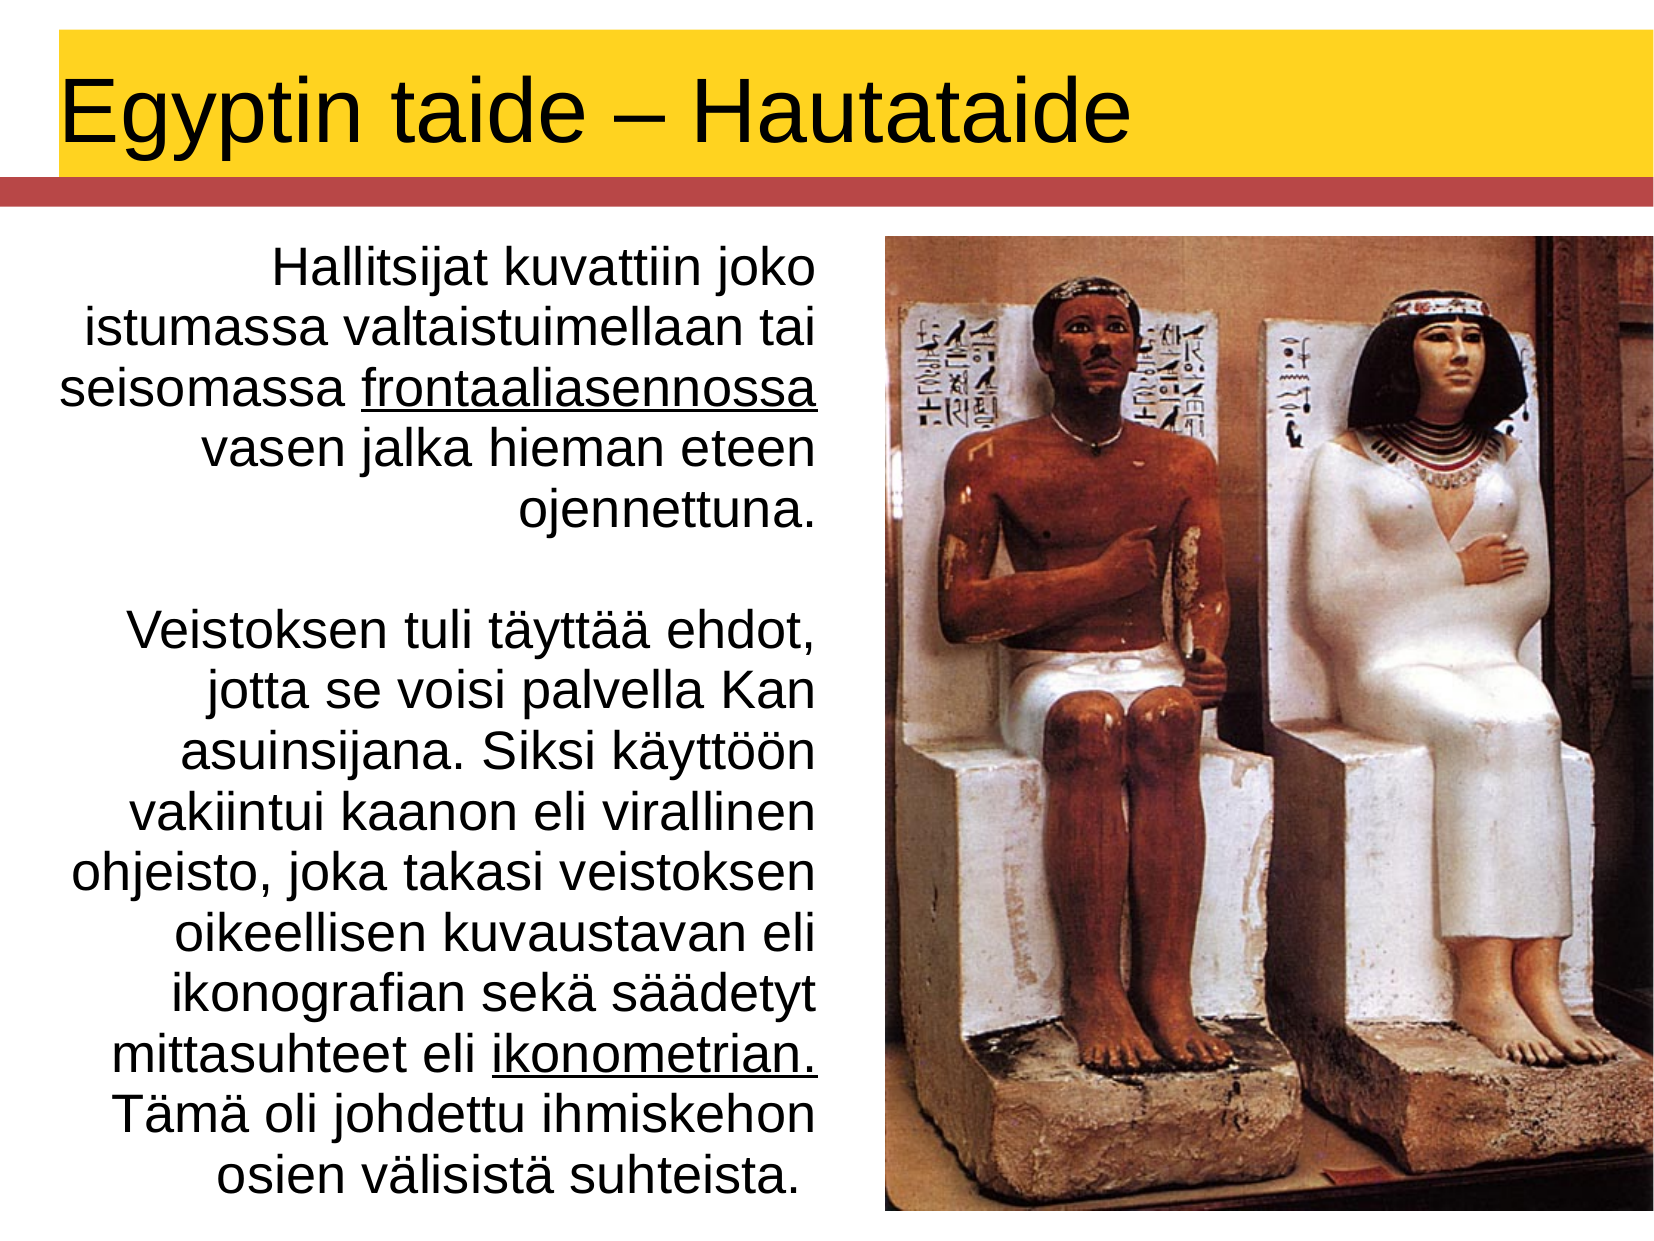

# Egyptin taide – Hautataide
Hallitsijat kuvattiin joko istumassa valtaistuimellaan tai seisomassa frontaaliasennossa vasen jalka hieman eteen ojennettuna.
Veistoksen tuli täyttää ehdot, jotta se voisi palvella Kan asuinsijana. Siksi käyttöön vakiintui kaanon eli virallinen ohjeisto, joka takasi veistoksen oikeellisen kuvaustavan eli ikonografian sekä säädetyt mittasuhteet eli ikonometrian. Tämä oli johdettu ihmiskehon osien välisistä suhteista.